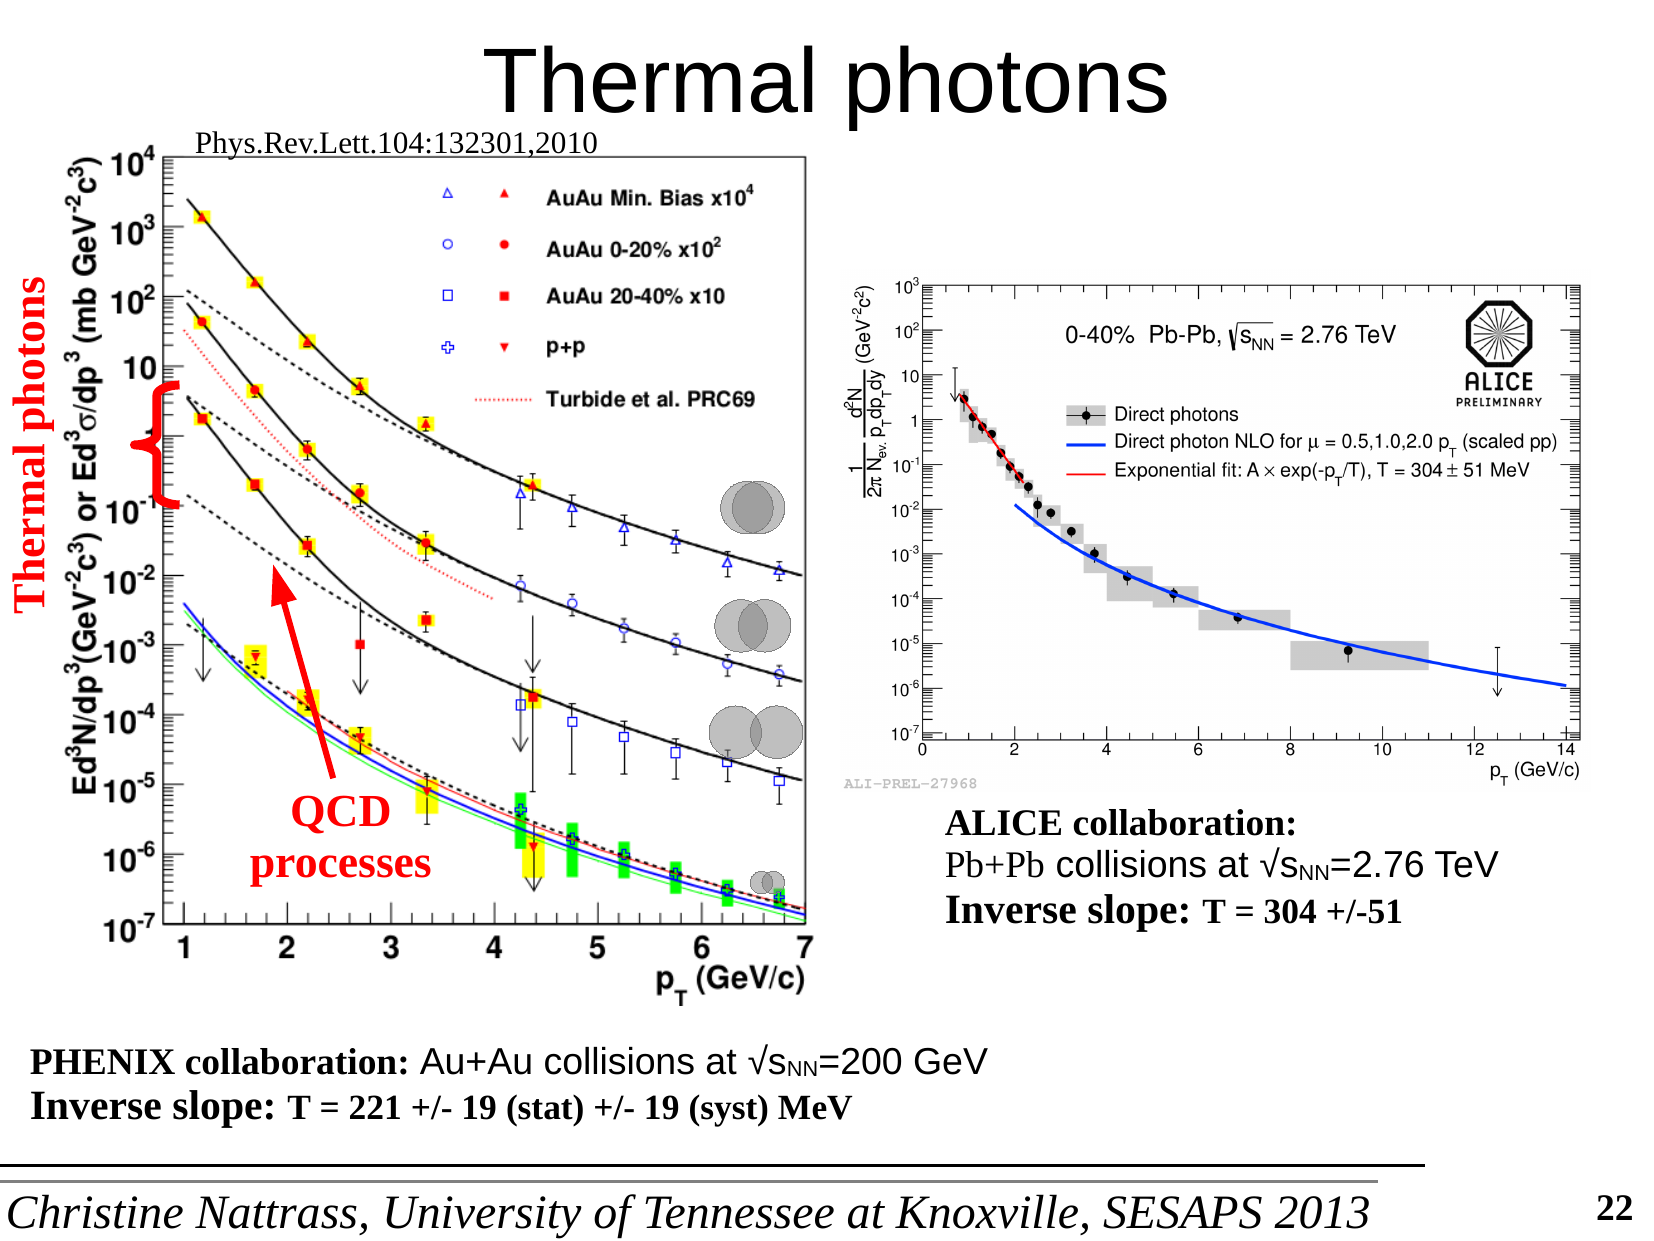

# Thermal photons
Phys.Rev.Lett.104:132301,2010
Thermal photons
QCD processes
ALICE collaboration:
Pb+Pb collisions at √sNN=2.76 TeV
Inverse slope: T = 304 +/-51
PHENIX collaboration: Au+Au collisions at √sNN=200 GeV
Inverse slope: T = 221 +/- 19 (stat) +/- 19 (syst) MeV